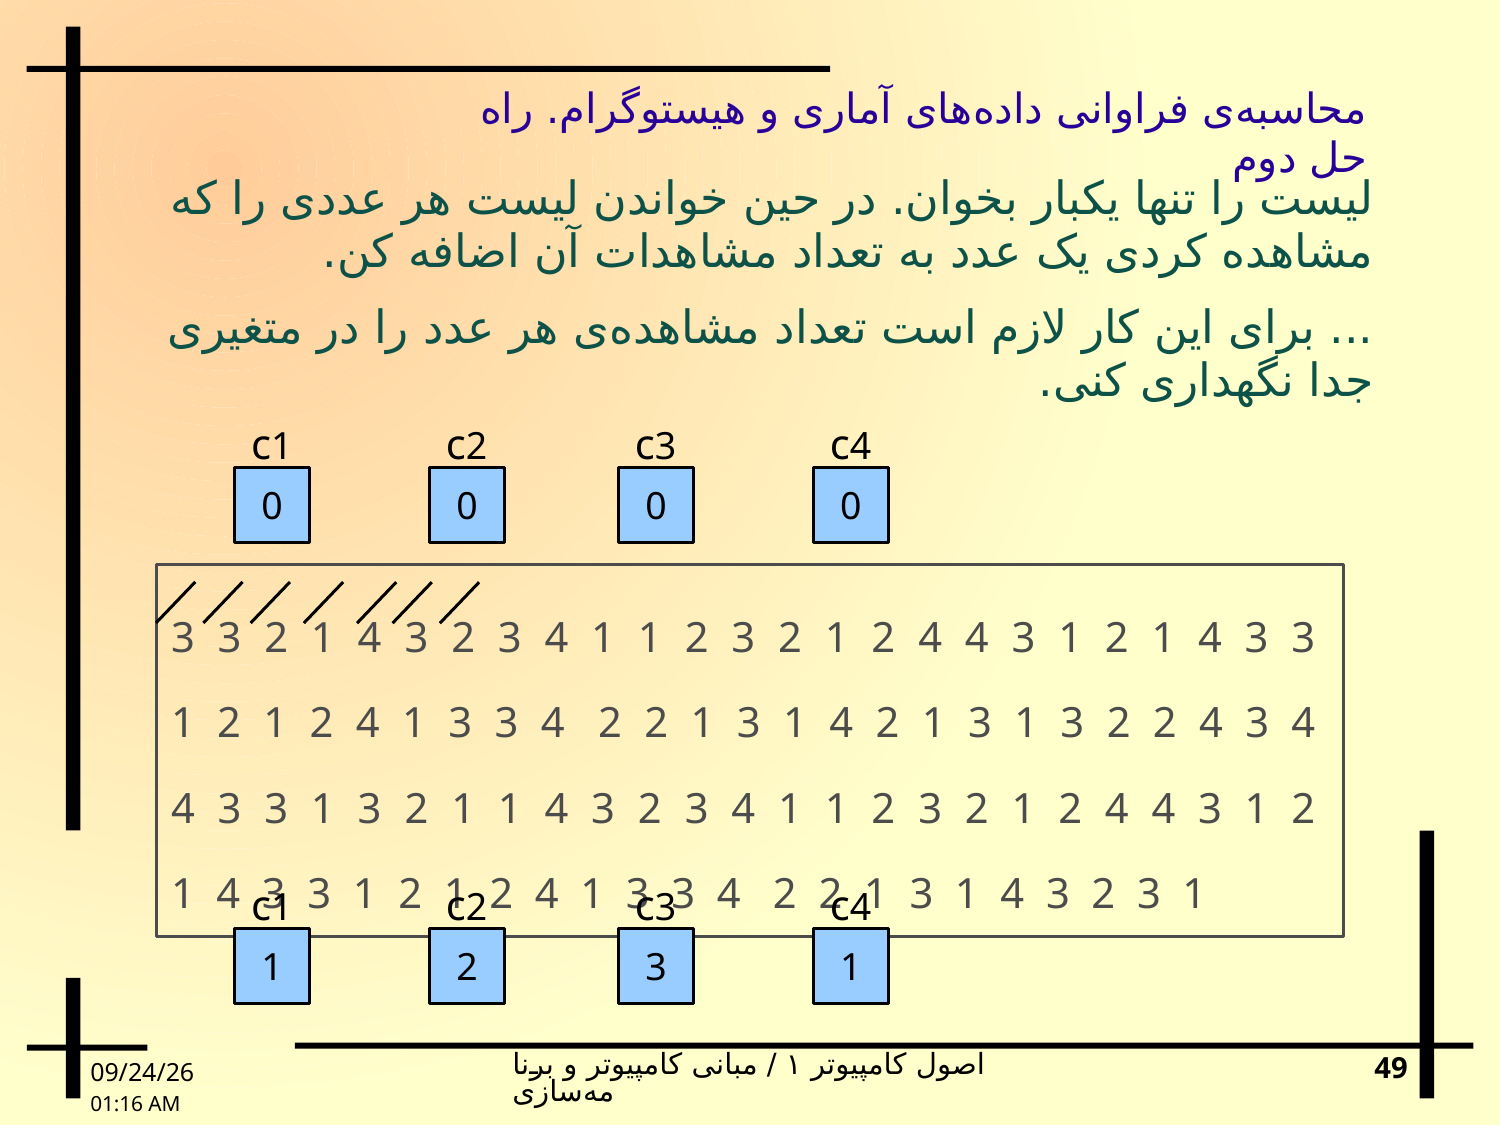

محاسبه‌ی فراوانی داده‌های آماری و هیستوگرام. راه حل دوم
لیست را تنها یکبار بخوان. در حین خواندن لیست هر عددی را که مشاهده کردی یک عدد به تعداد مشاهدات آن اضافه کن.
... برای این کار لازم است تعداد مشاهده‌ی هر عدد را در متغیری جدا نگهداری کنی.
c1
c2
c3
c4
0
0
0
0
# 3 3 2 1 4 3 2 3 4 1 1 2 3 2 1 2 4 4 3 1 2 1 4 3 3 1 2 1 2 4 1 3 3 4 2 2 1 3 1 4 2 1 3 1 3 2 2 4 3 4 4 3 3 1 3 2 1 1 4 3 2 3 4 1 1 2 3 2 1 2 4 4 3 1 2 1 4 3 3 1 2 1 2 4 1 3 3 4 2 2 1 3 1 4 3 2 3 1
c1
c2
c3
c4
1
2
3
1
اصول کامپیوتر ۱ / مبانی کامپیوتر و برنامه‌سازی
49